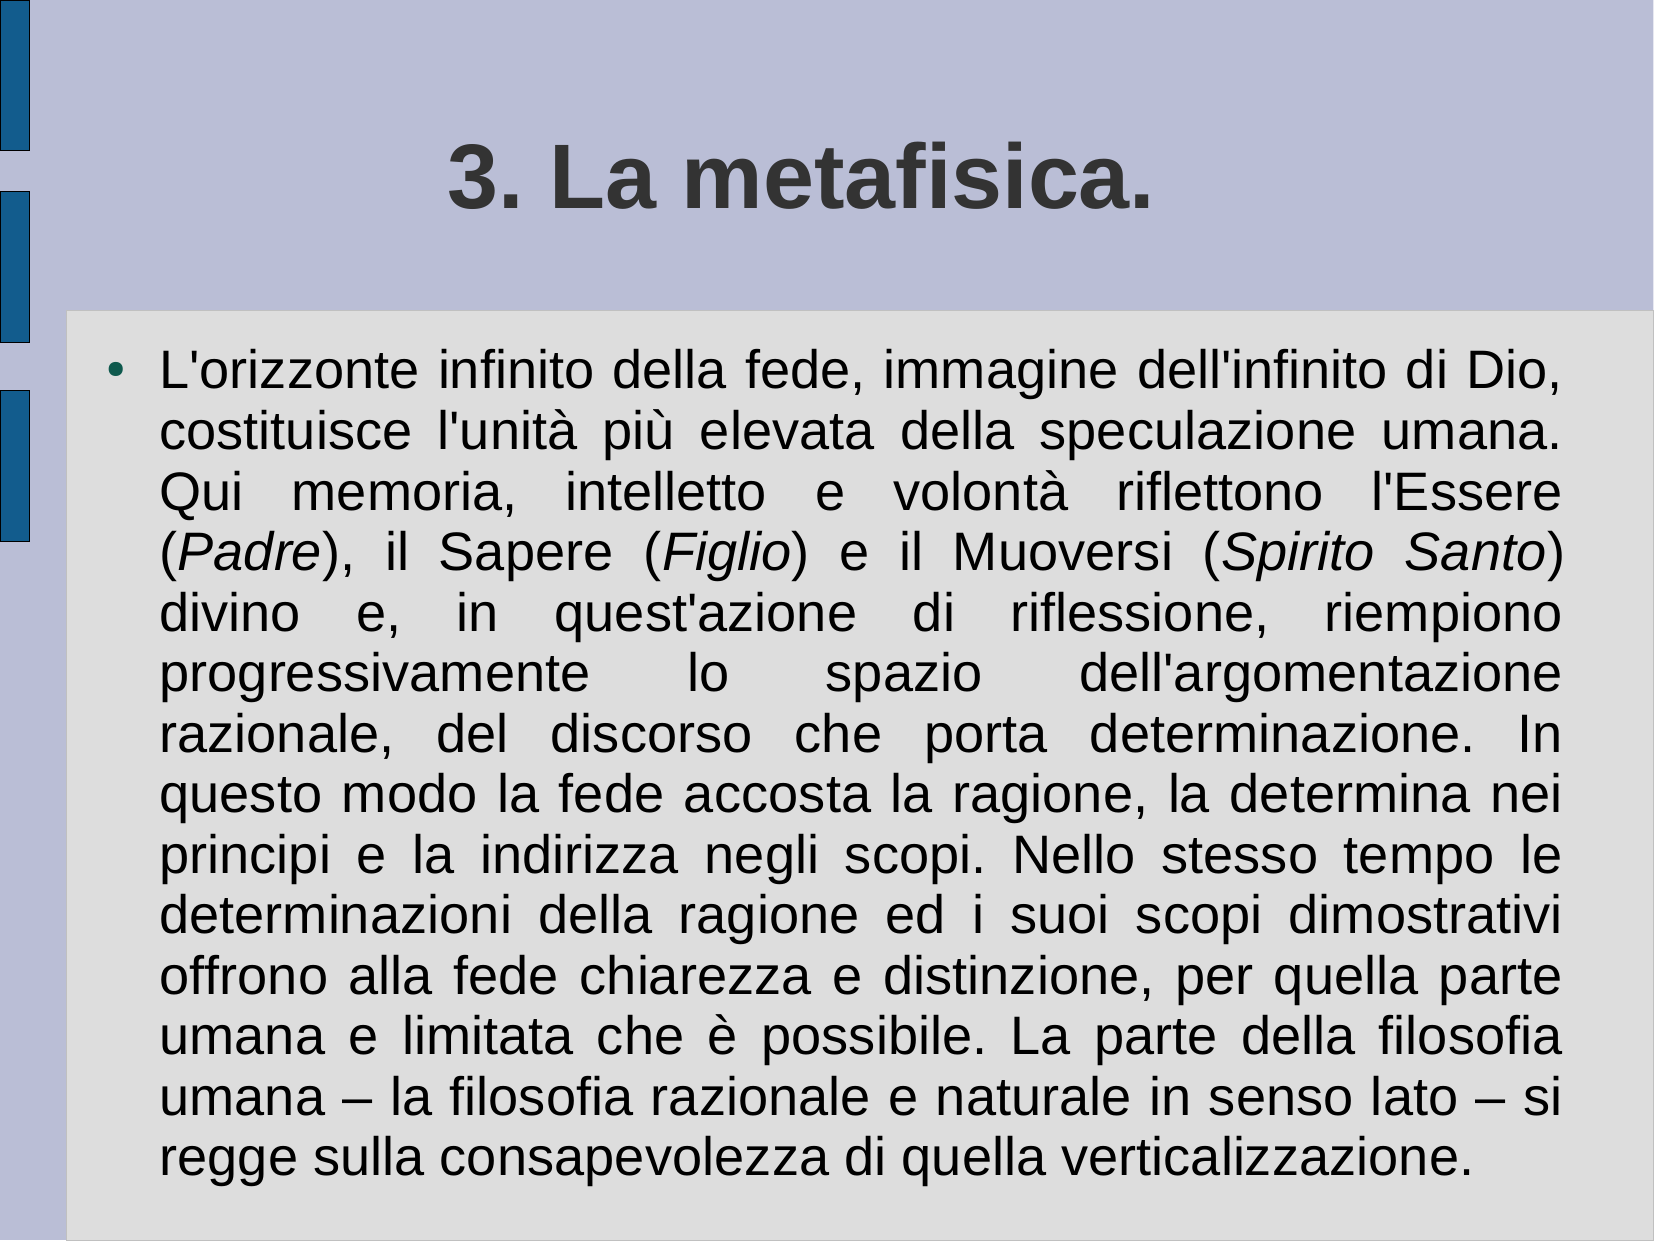

# 3. La metafisica.
L'orizzonte infinito della fede, immagine dell'infinito di Dio, costituisce l'unità più elevata della speculazione umana. Qui memoria, intelletto e volontà riflettono l'Essere (Padre), il Sapere (Figlio) e il Muoversi (Spirito Santo) divino e, in quest'azione di riflessione, riempiono progressivamente lo spazio dell'argomentazione razionale, del discorso che porta determinazione. In questo modo la fede accosta la ragione, la determina nei principi e la indirizza negli scopi. Nello stesso tempo le determinazioni della ragione ed i suoi scopi dimostrativi offrono alla fede chiarezza e distinzione, per quella parte umana e limitata che è possibile. La parte della filosofia umana – la filosofia razionale e naturale in senso lato – si regge sulla consapevolezza di quella verticalizzazione.